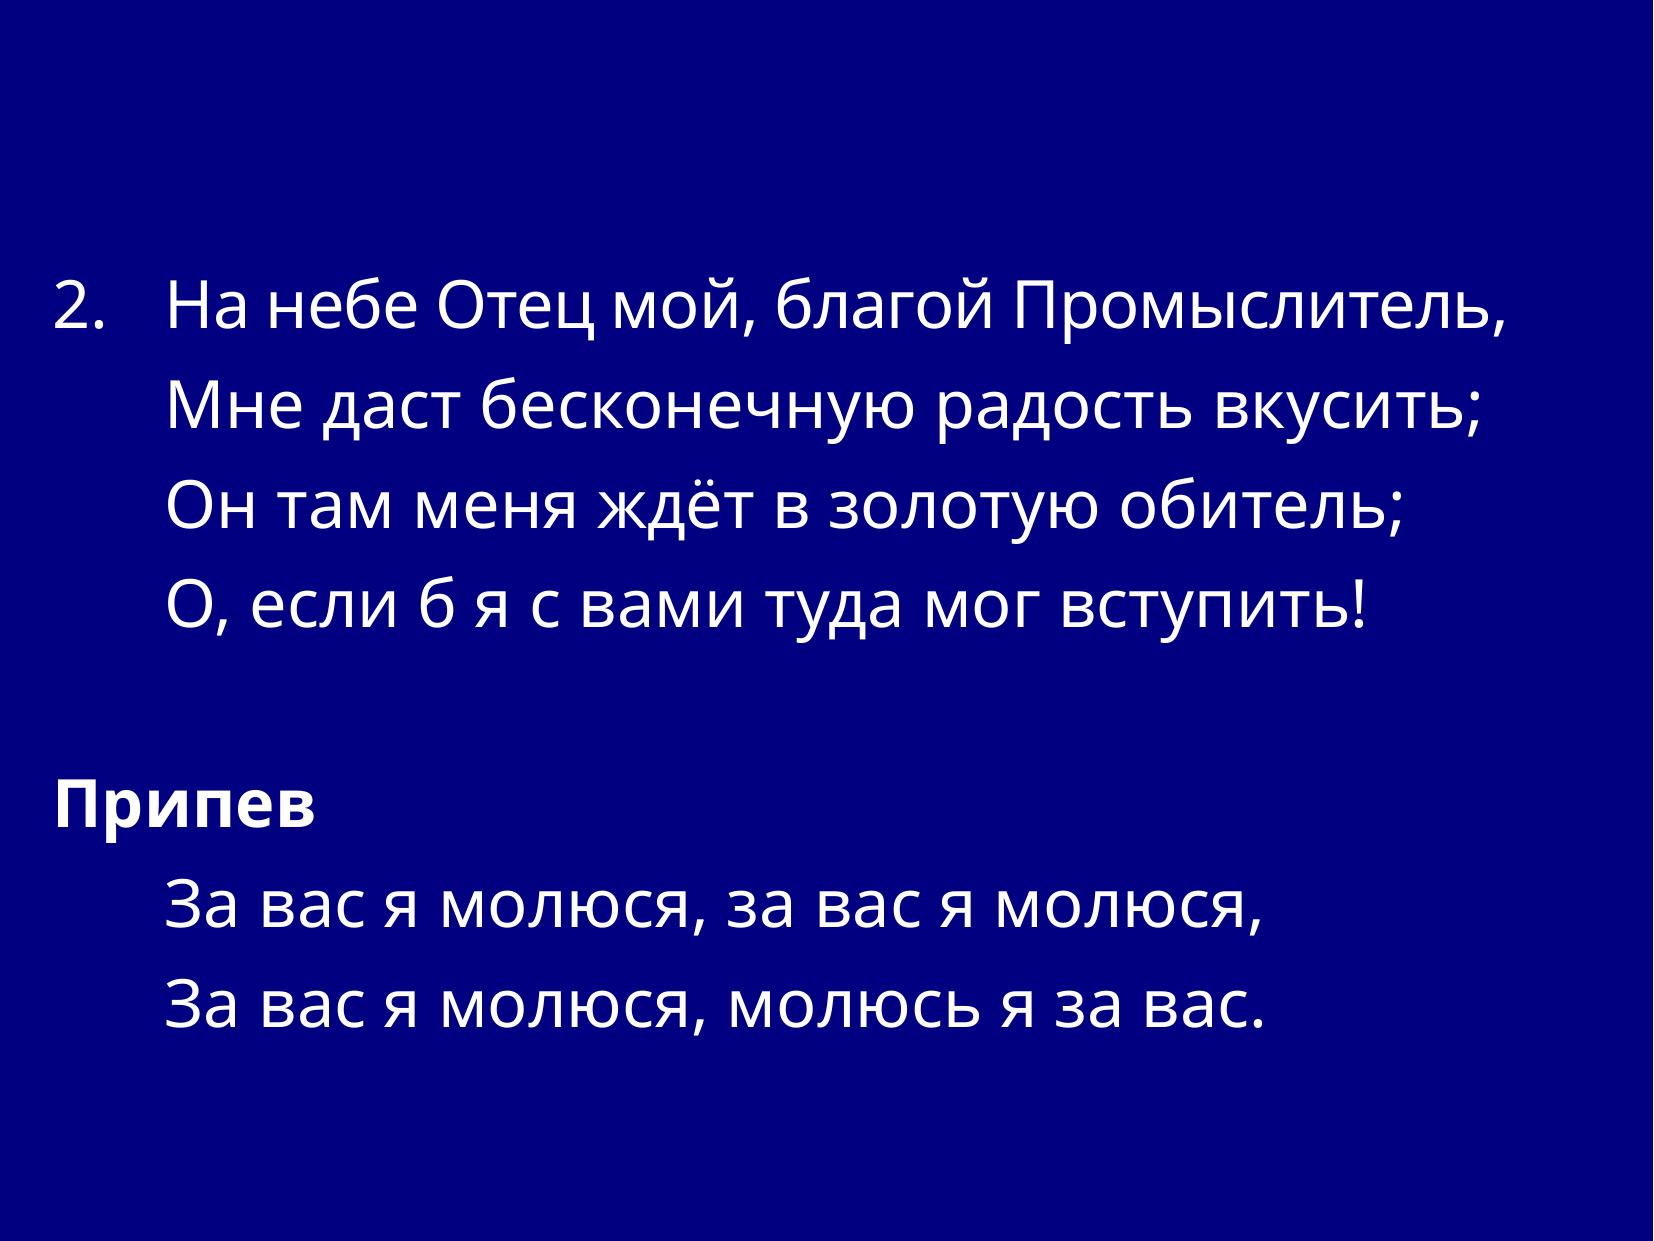

2.	На небе Отец мой, благой Промыслитель,
	Мне даст бесконечную радость вкусить;
	Он там меня ждёт в золотую обитель;
	О, если б я с вами туда мог вступить!
Припев
	За вас я молюся, за вас я молюся,
	За вас я молюся, молюсь я за вас.